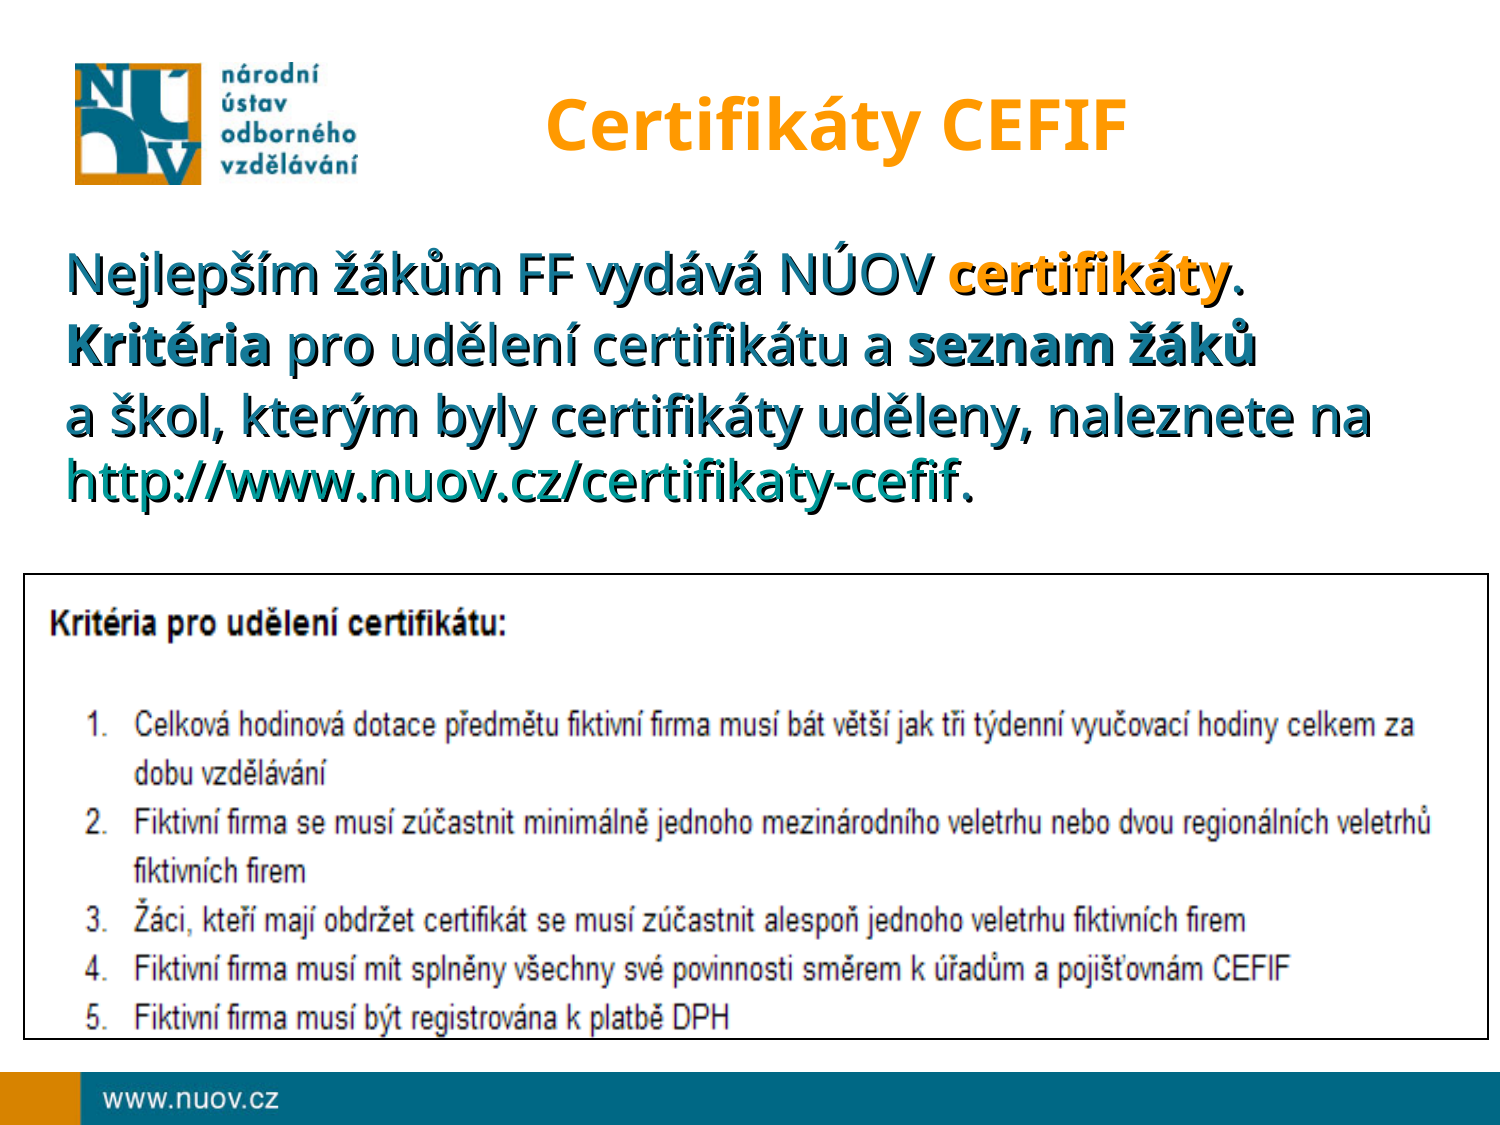

# Certifikáty CEFIF
Nejlepším žákům FF vydává NÚOV certifikáty. Kritéria pro udělení certifikátu a seznam žáků
a škol, kterým byly certifikáty uděleny, naleznete na http://www.nuov.cz/certifikaty-cefif.